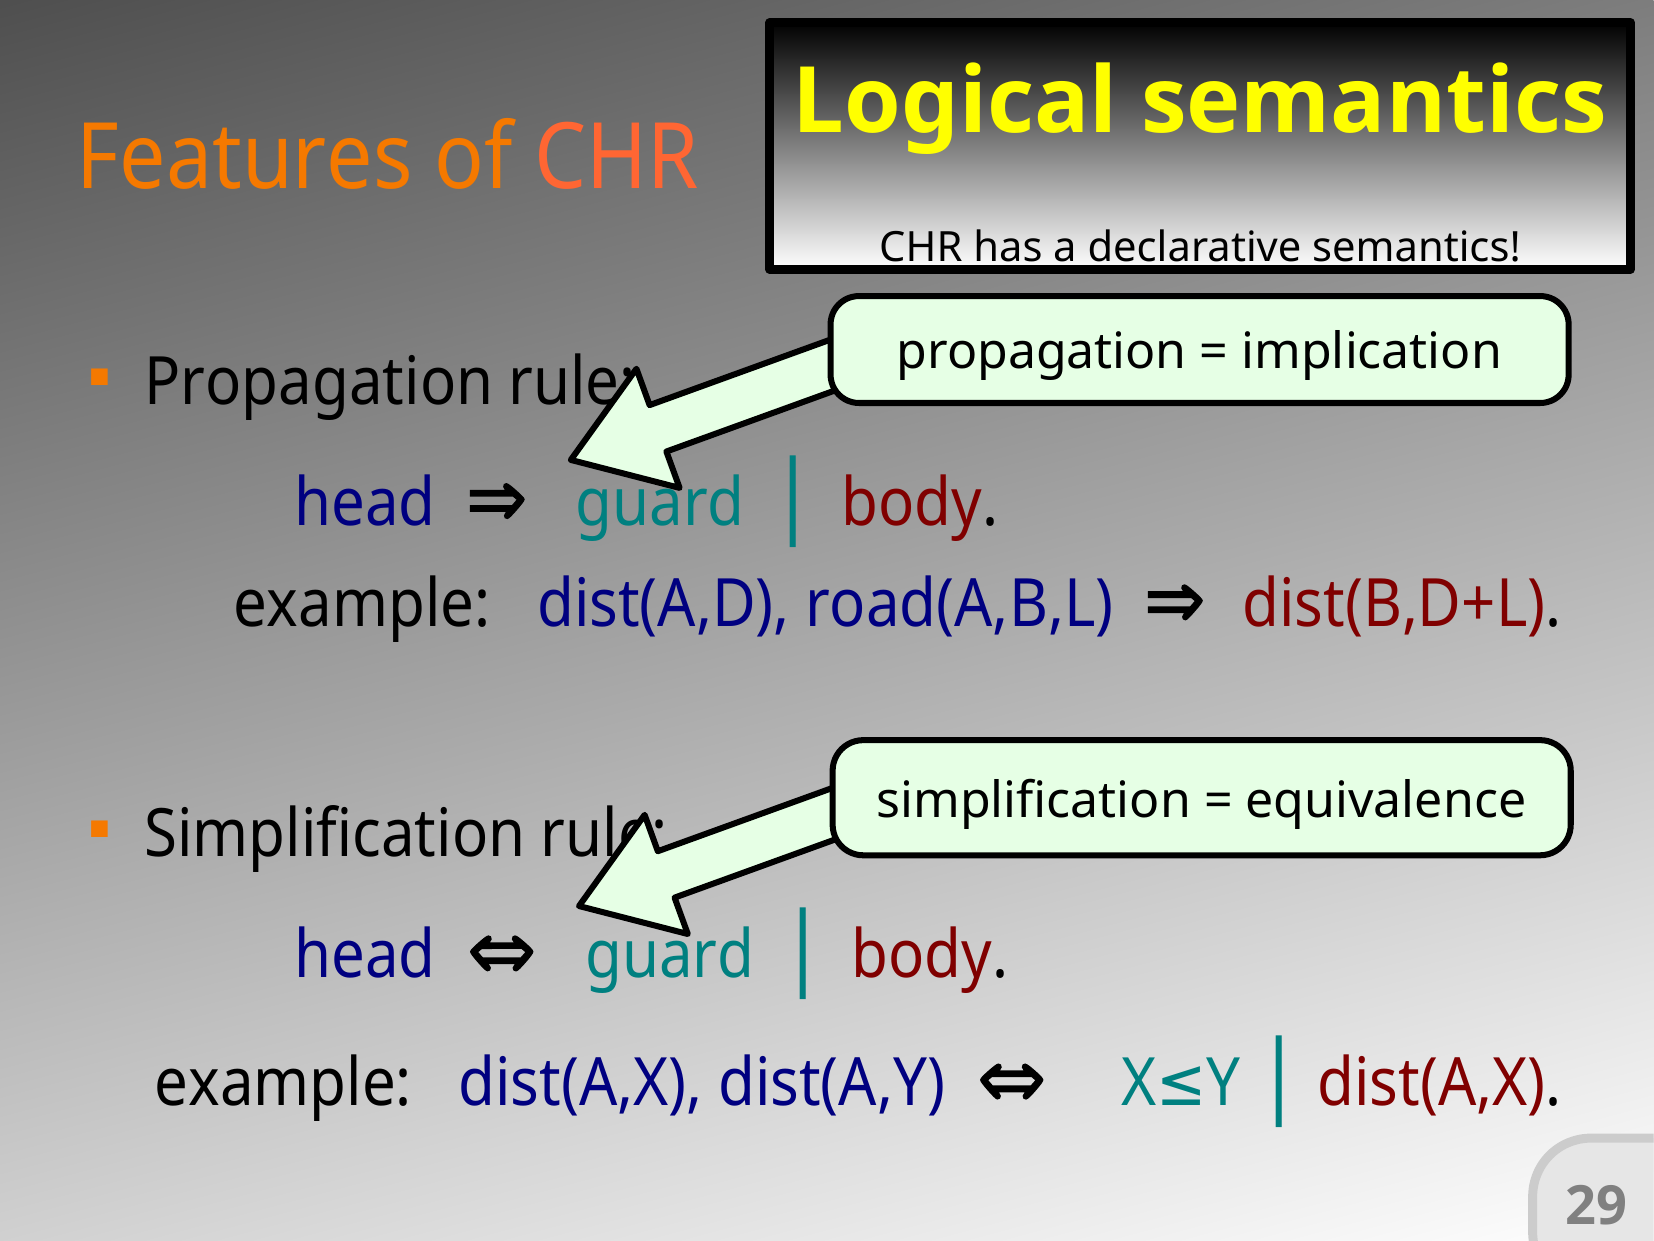

Logical semantics
CHR has a declarative semantics!
# Features of CHR
propagation = implication
Propagation rule:
		head  guard | body.
example: dist(A,D), road(A,B,L)  dist(B,D+L).
Simplification rule:
		head  guard | body.
example: dist(A,X), dist(A,Y)  X≤Y | dist(A,X).
simplification = equivalence
29